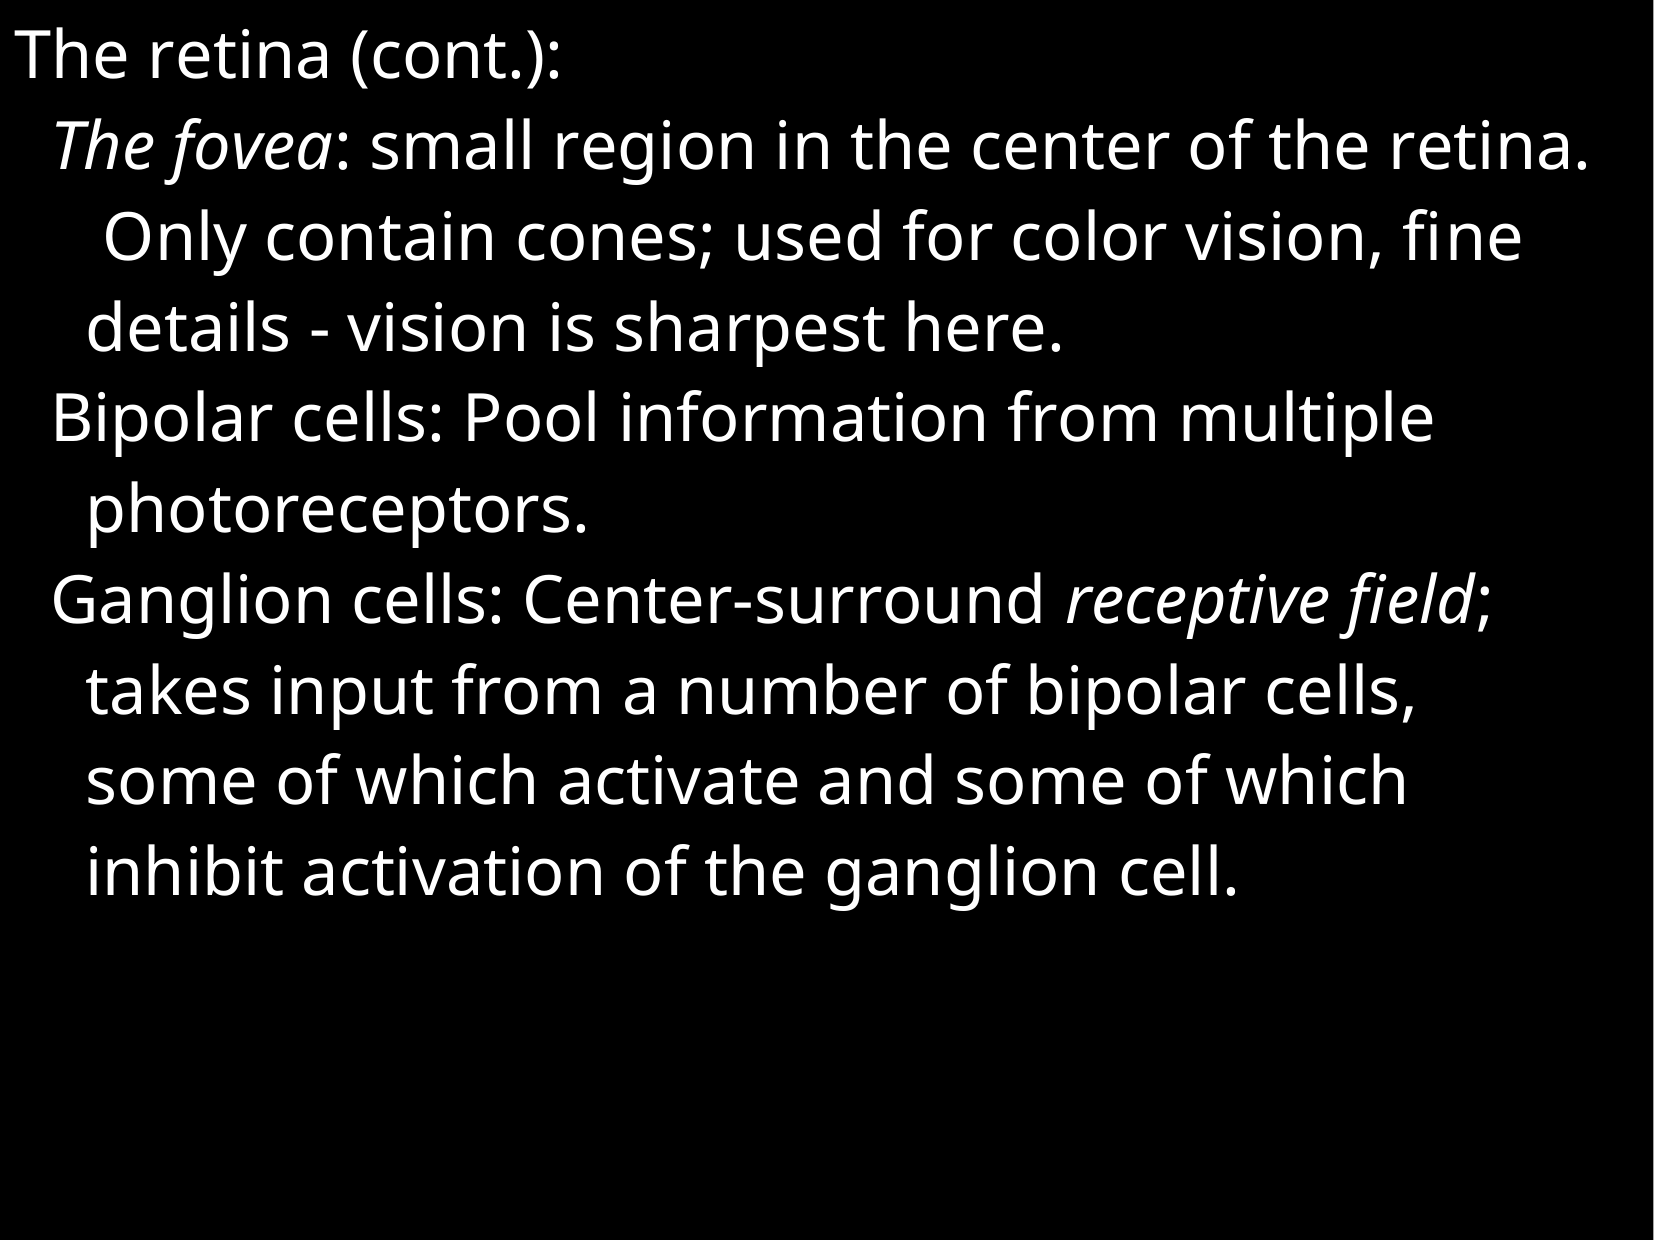

The retina (cont.):
The fovea: small region in the center of the retina. Only contain cones; used for color vision, fine details - vision is sharpest here.
Bipolar cells: Pool information from multiple photoreceptors.
Ganglion cells: Center-surround receptive field; takes input from a number of bipolar cells, some of which activate and some of which inhibit activation of the ganglion cell.